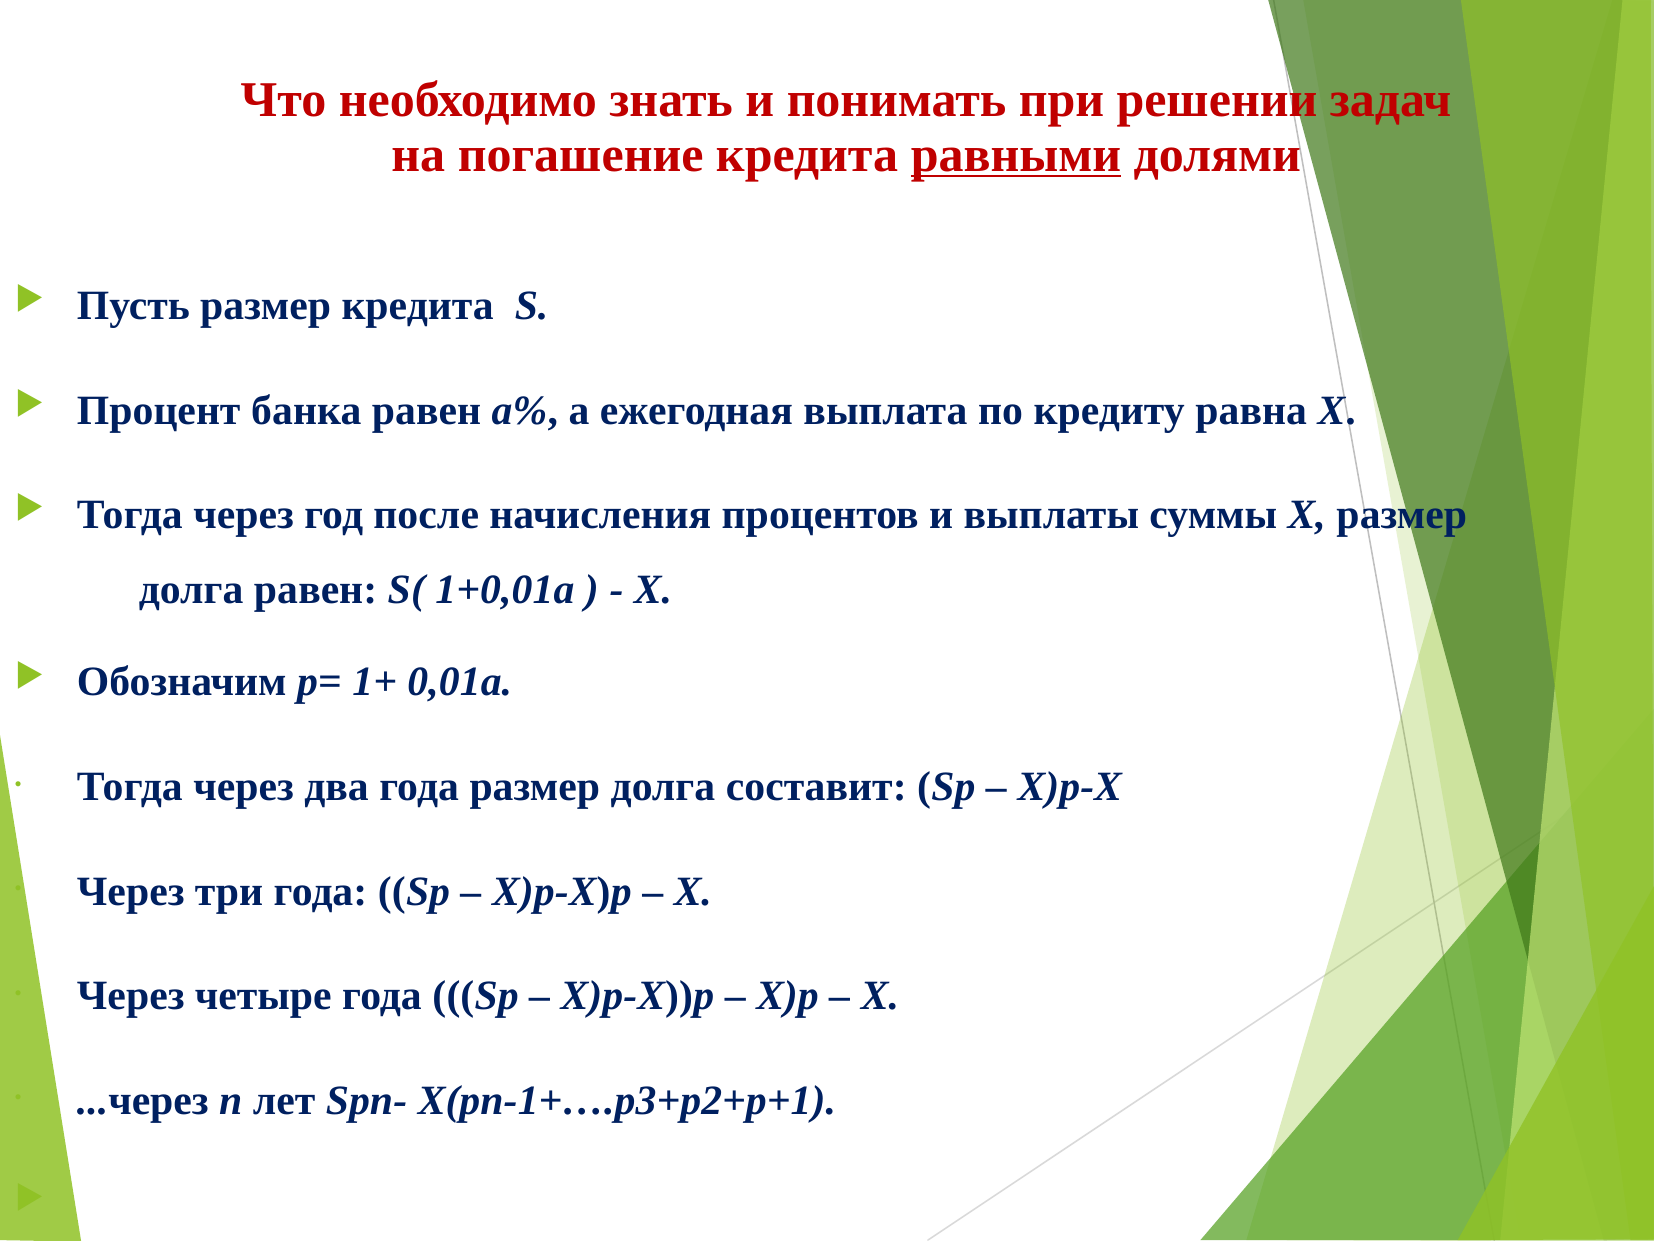

Что необходимо знать и понимать при решении задач
на погашение кредита равными долями
# Пусть размер кредита S.
Процент банка равен а%, а ежегодная выплата по кредиту равна Х.
Тогда через год после начисления процентов и выплаты суммы X, размер долга равен: S( 1+0,01а ) - X.
Обозначим р= 1+ 0,01а.
Тогда через два года размер долга составит: (Sр – X)р-X
Через три года: ((Sр – X)р-X)р – X.
Через четыре года (((Sр – X)р-X))р – X)р – X.
...через п лет Sрп- X(рп-1+….р3+р2+р+1).